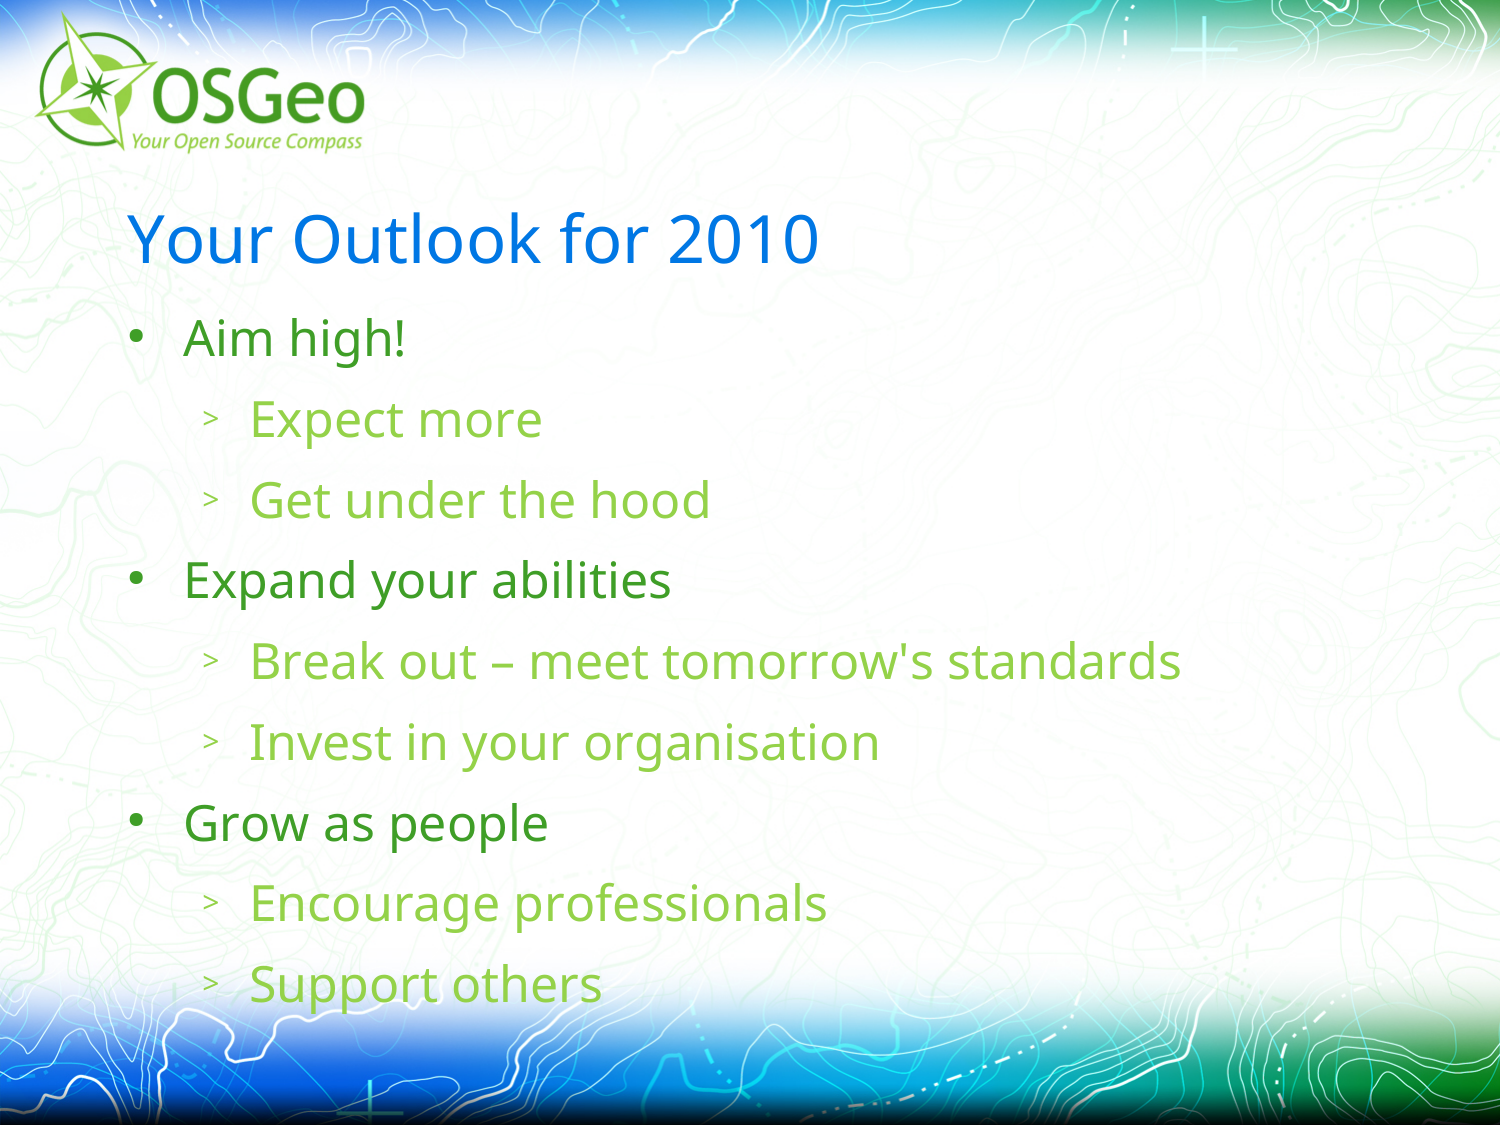

# Your Outlook for 2010
Aim high!
Expect more
Get under the hood
Expand your abilities
Break out – meet tomorrow's standards
Invest in your organisation
Grow as people
Encourage professionals
Support others